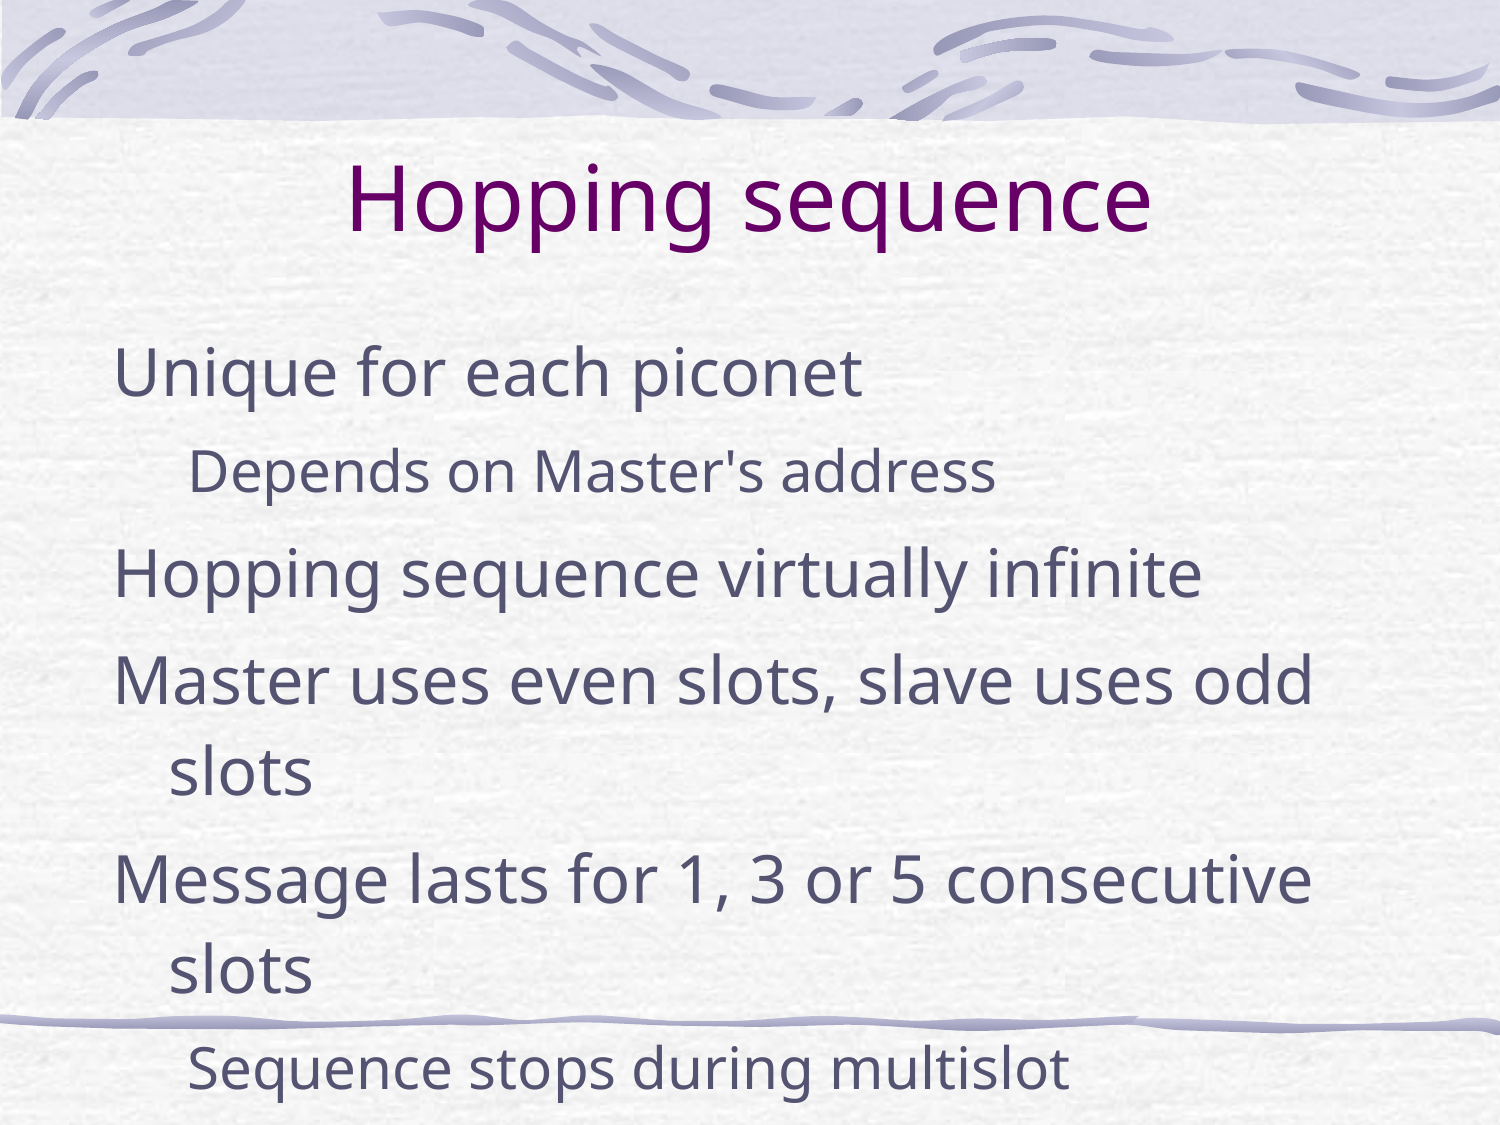

# Hopping sequence
Unique for each piconet
Depends on Master's address
Hopping sequence virtually infinite
Master uses even slots, slave uses odd slots
Message lasts for 1, 3 or 5 consecutive slots
Sequence stops during multislot